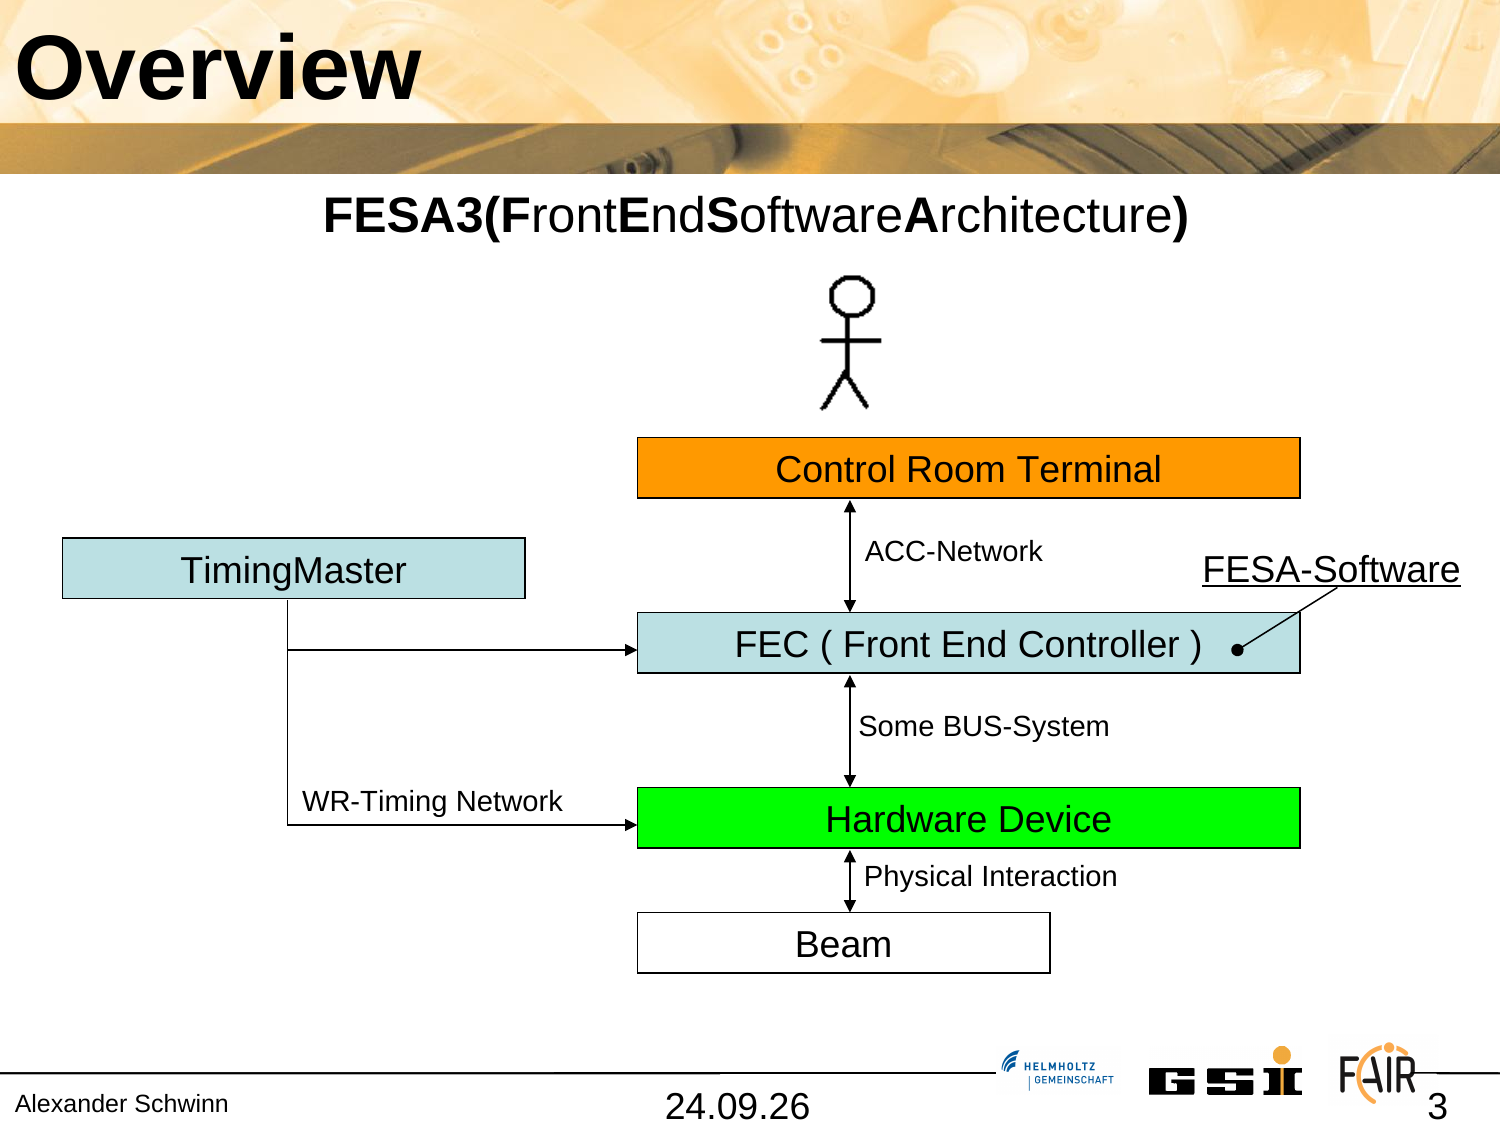

# Overview
FESA3(FrontEndSoftwareArchitecture)
Control Room Terminal
ACC-Network
FESA-Software
TimingMaster
FEC ( Front End Controller )
Some BUS-System
WR-Timing Network
Hardware Device
Physical Interaction
Beam
3